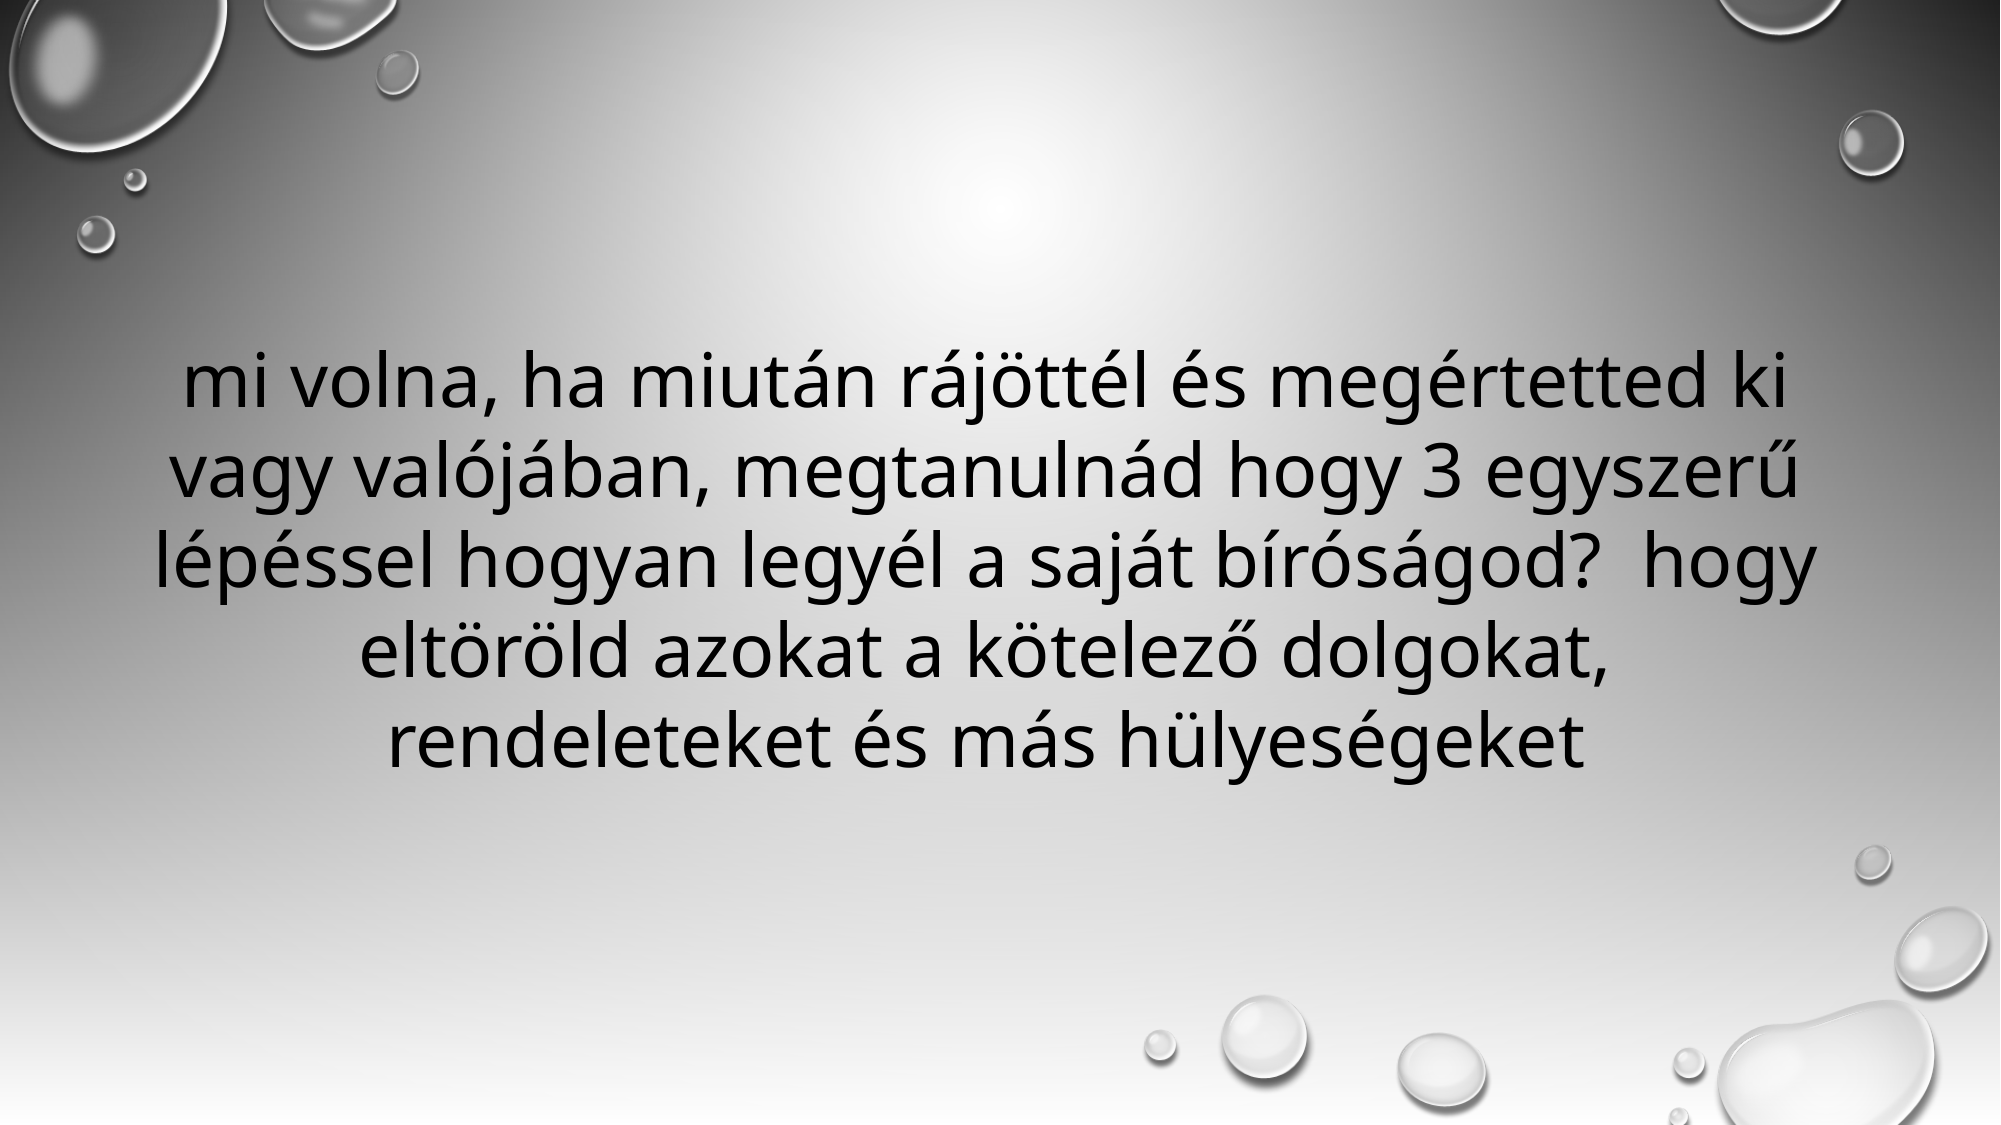

mi volna, ha miután rájöttél és megértetted ki vagy valójában, megtanulnád hogy 3 egyszerű lépéssel hogyan legyél a saját bíróságod? hogy eltöröld azokat a kötelező dolgokat, rendeleteket és más hülyeségeket